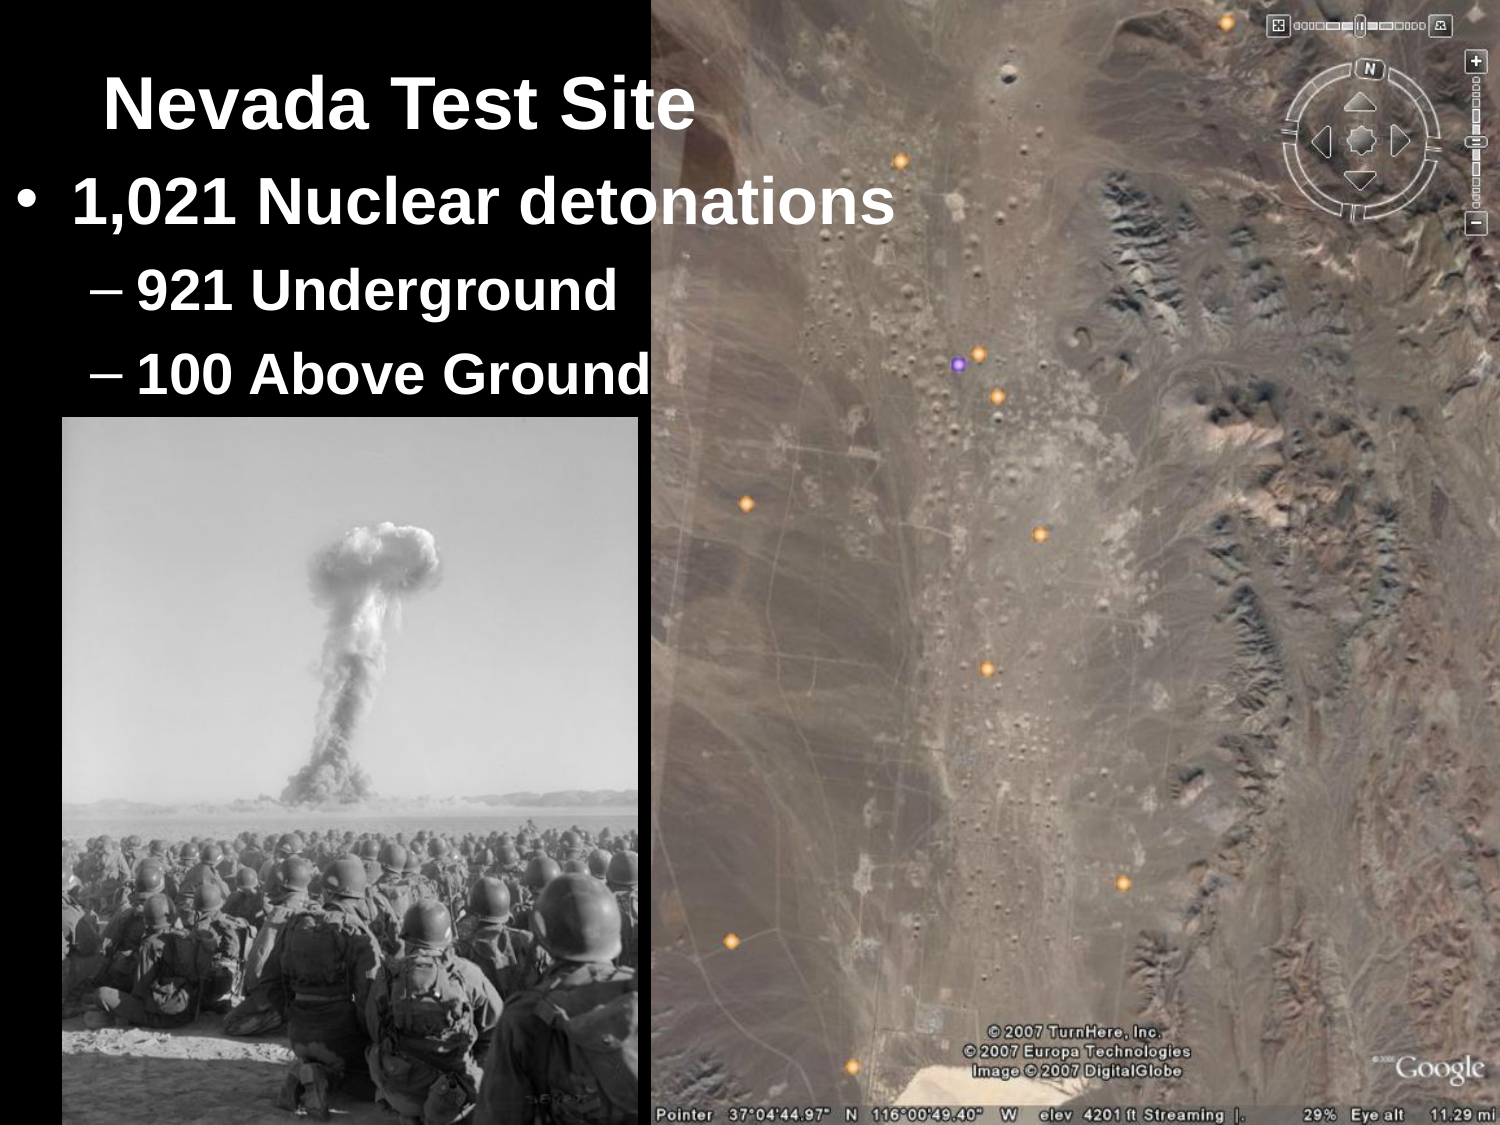

# Nevada Test Site
1,021 Nuclear detonations
921 Underground
100 Above Ground